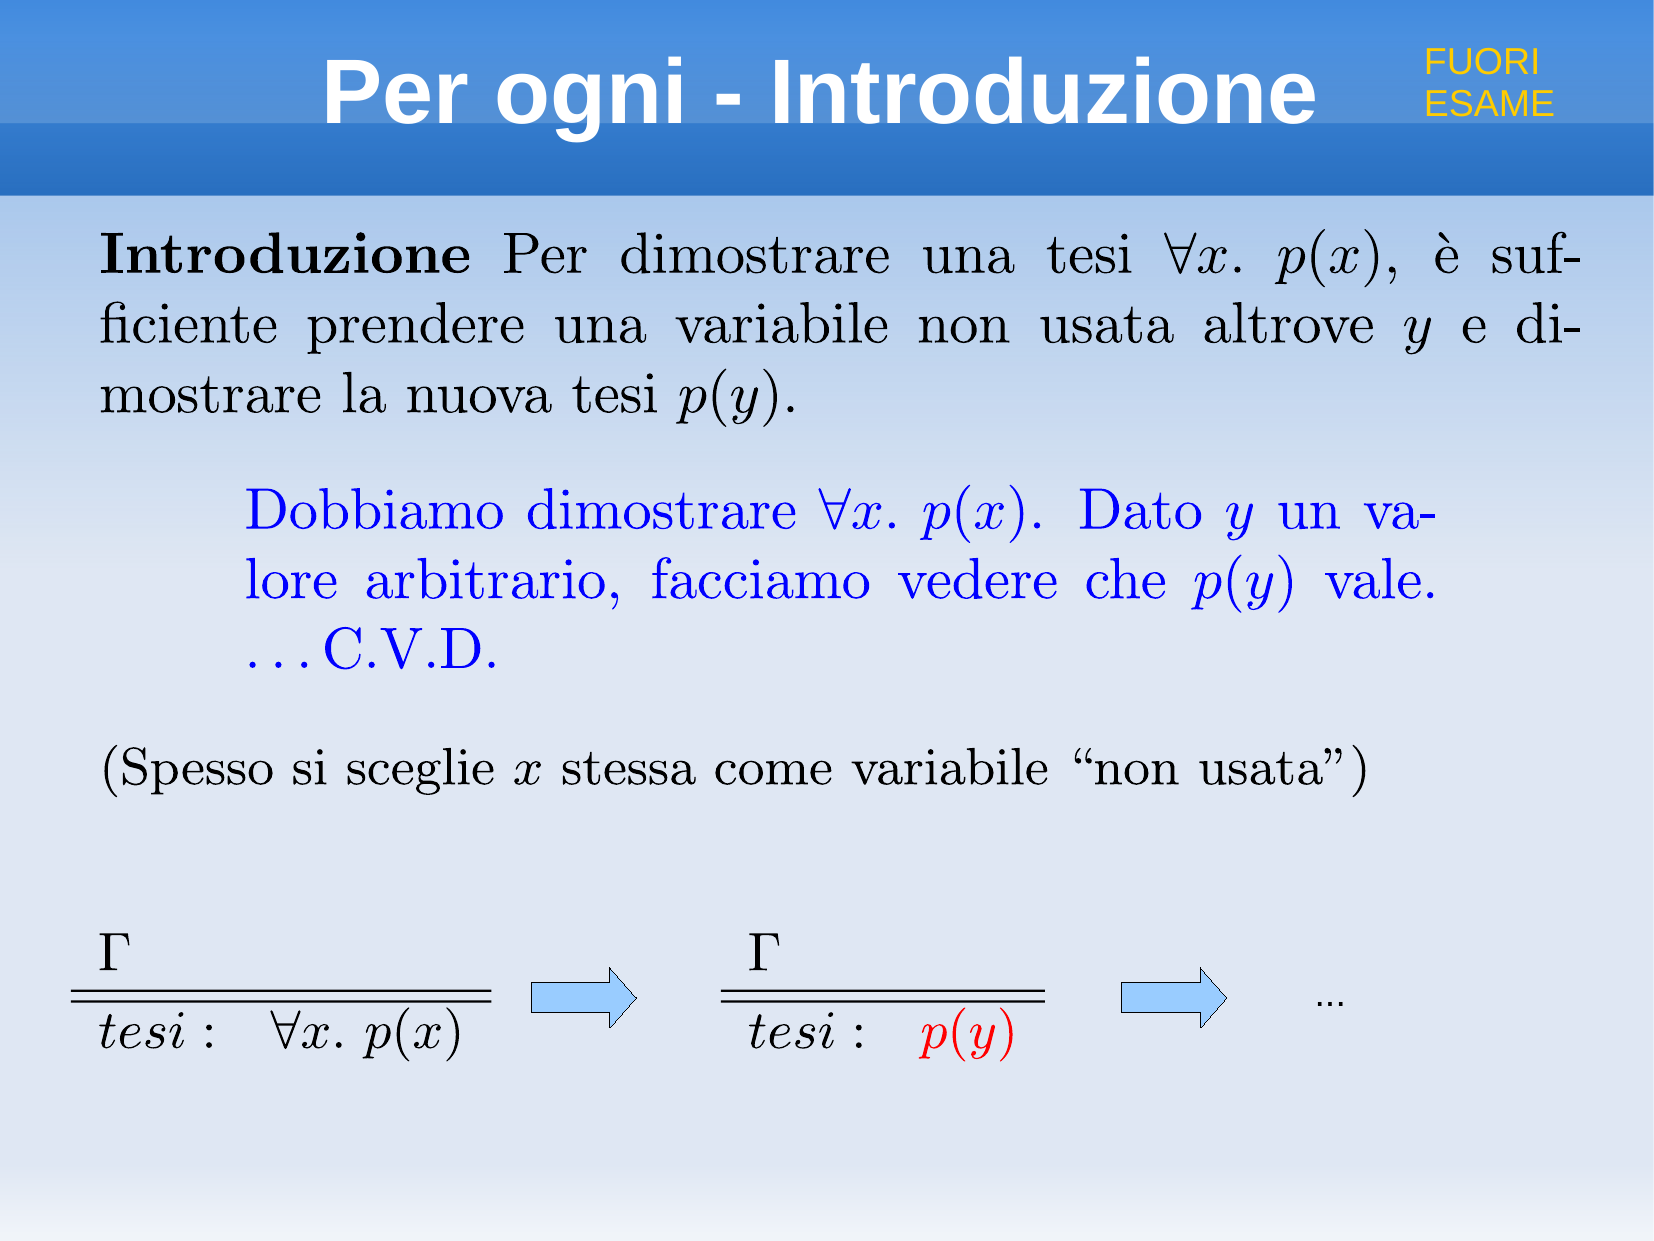

# Per ogni - Introduzione
FUORI
ESAME
...